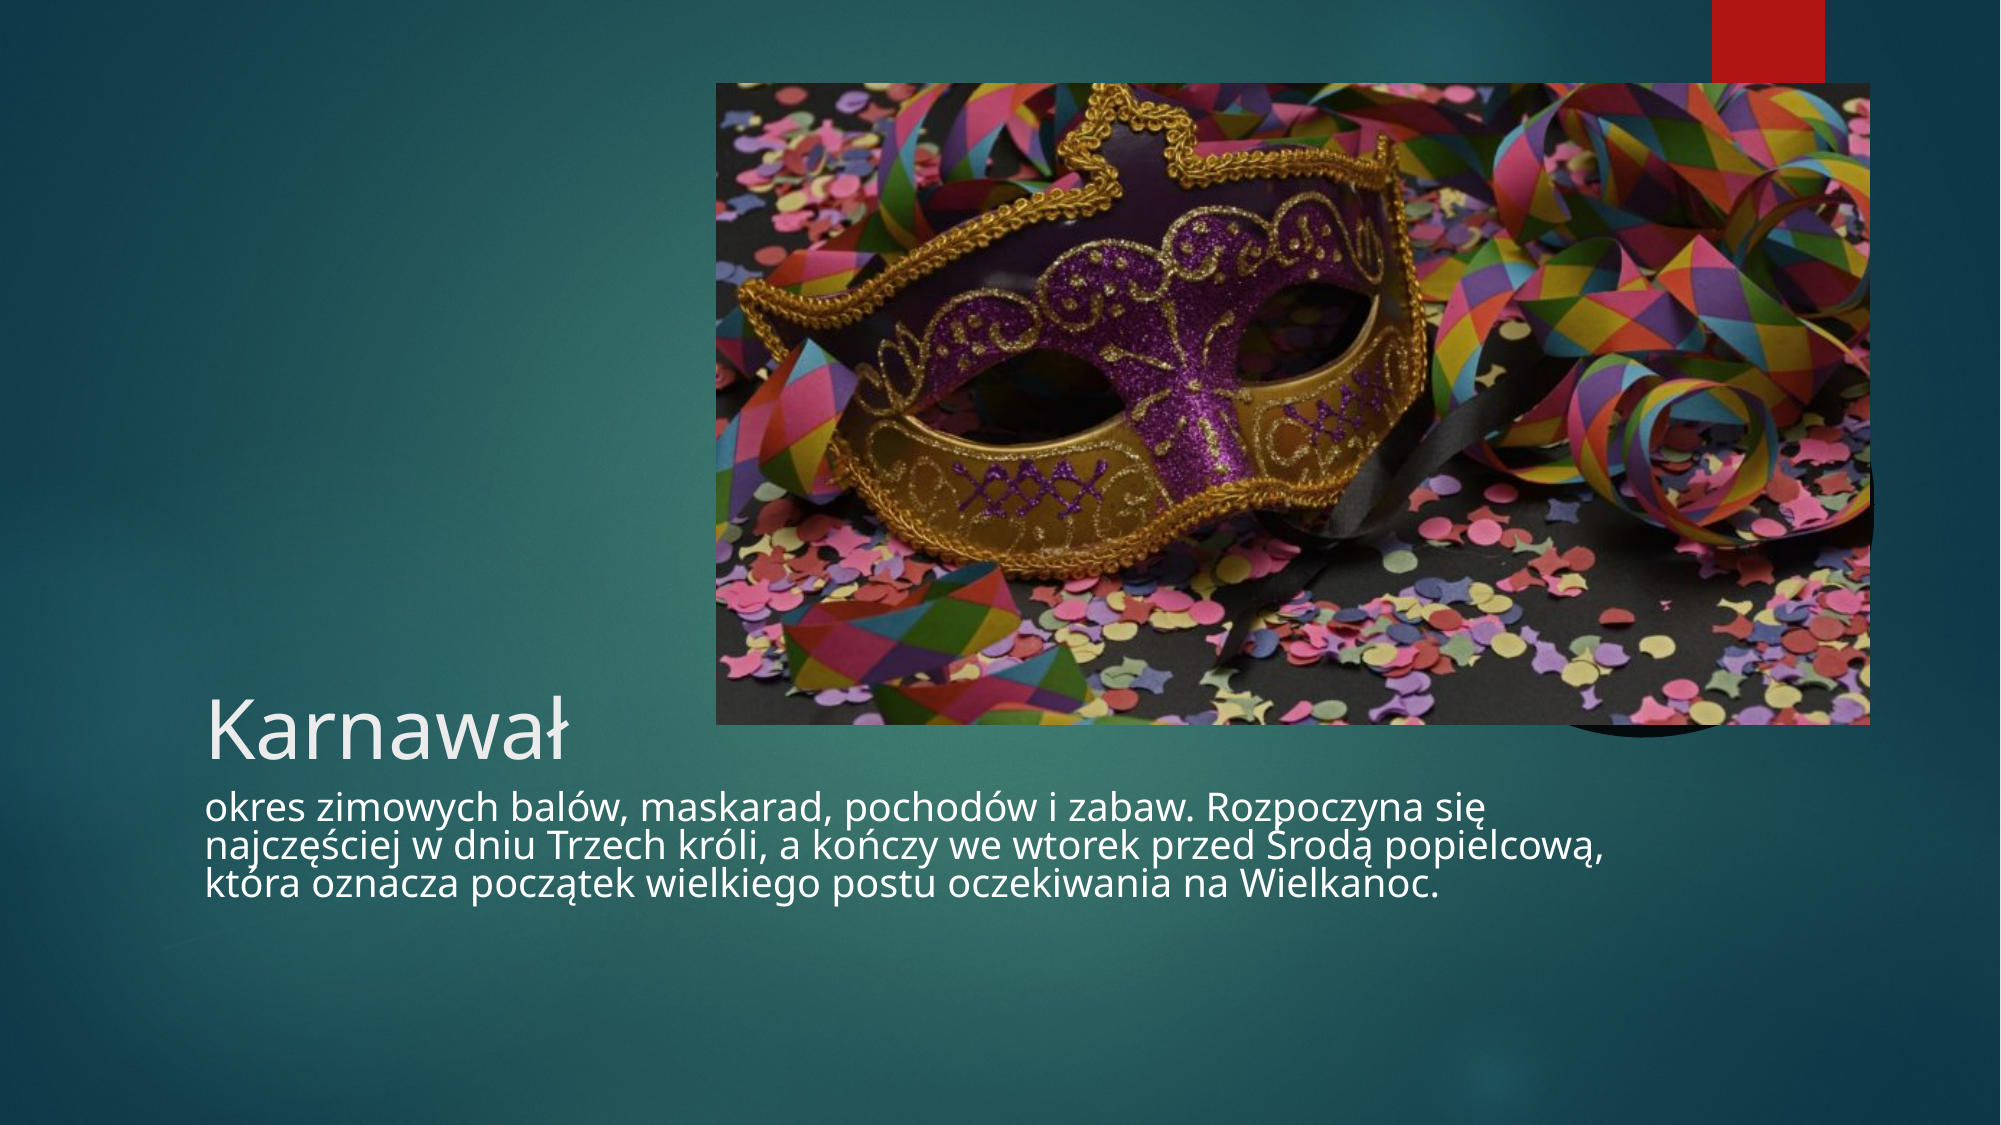

# Karnawał
okres zimowych balów, maskarad, pochodów i zabaw. Rozpoczyna się najczęściej w dniu Trzech króli, a kończy we wtorek przed Środą popielcową, która oznacza początek wielkiego postu oczekiwania na Wielkanoc.